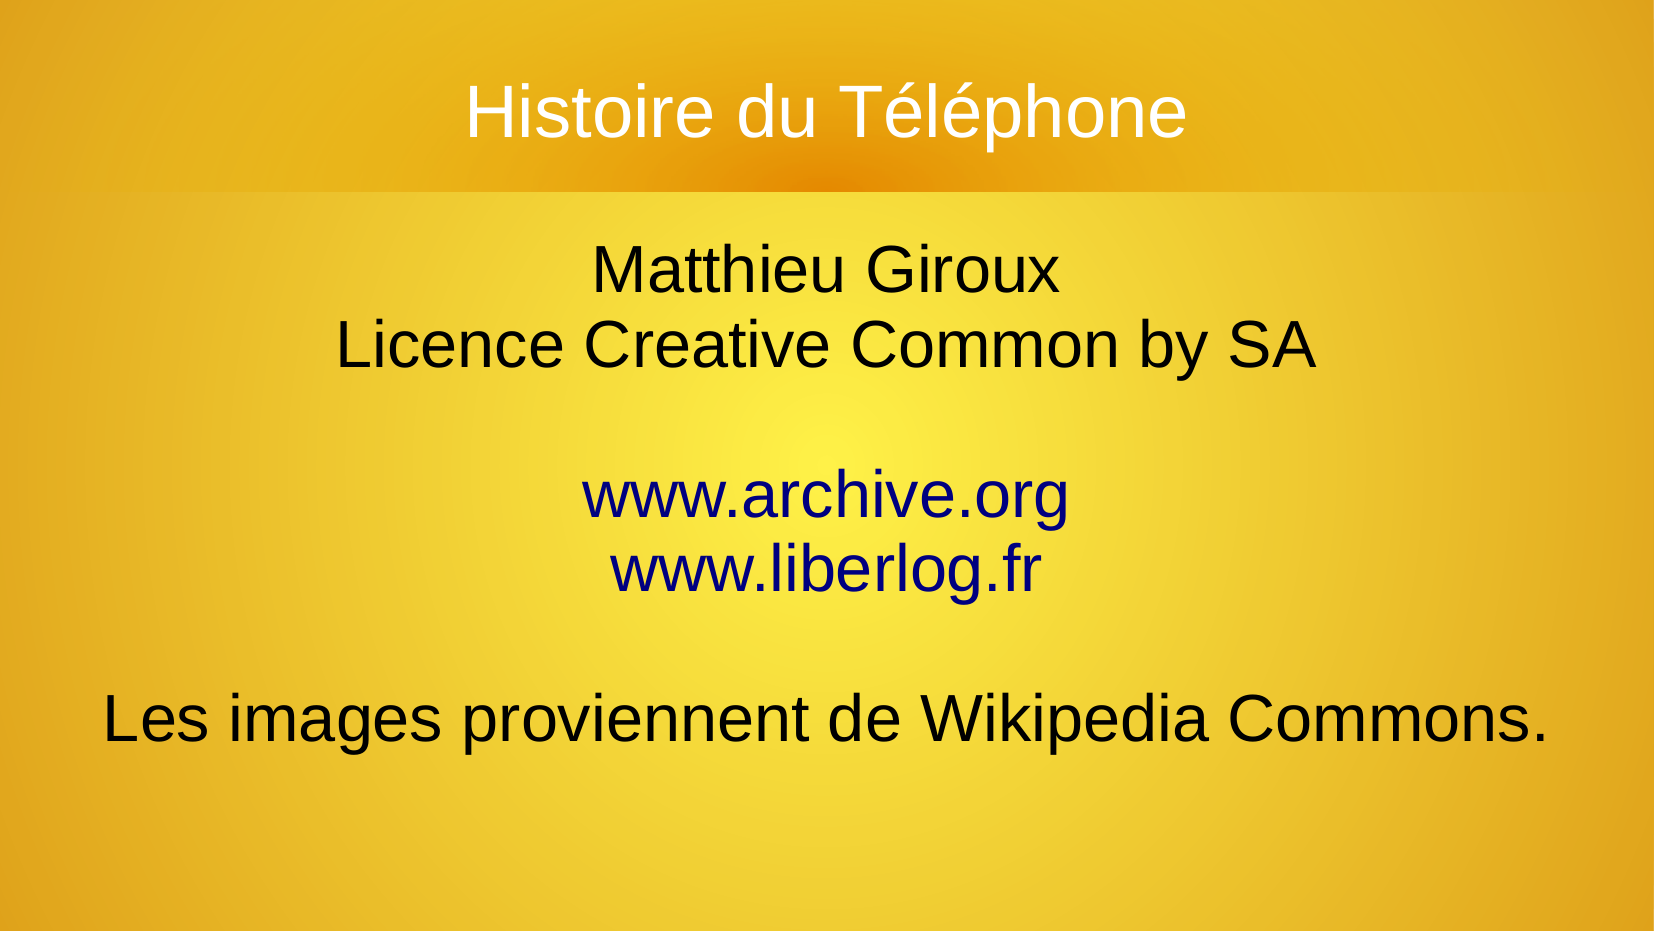

# Histoire du Téléphone
Matthieu Giroux
Licence Creative Common by SA
www.archive.org
www.liberlog.fr
Les images proviennent de Wikipedia Commons.